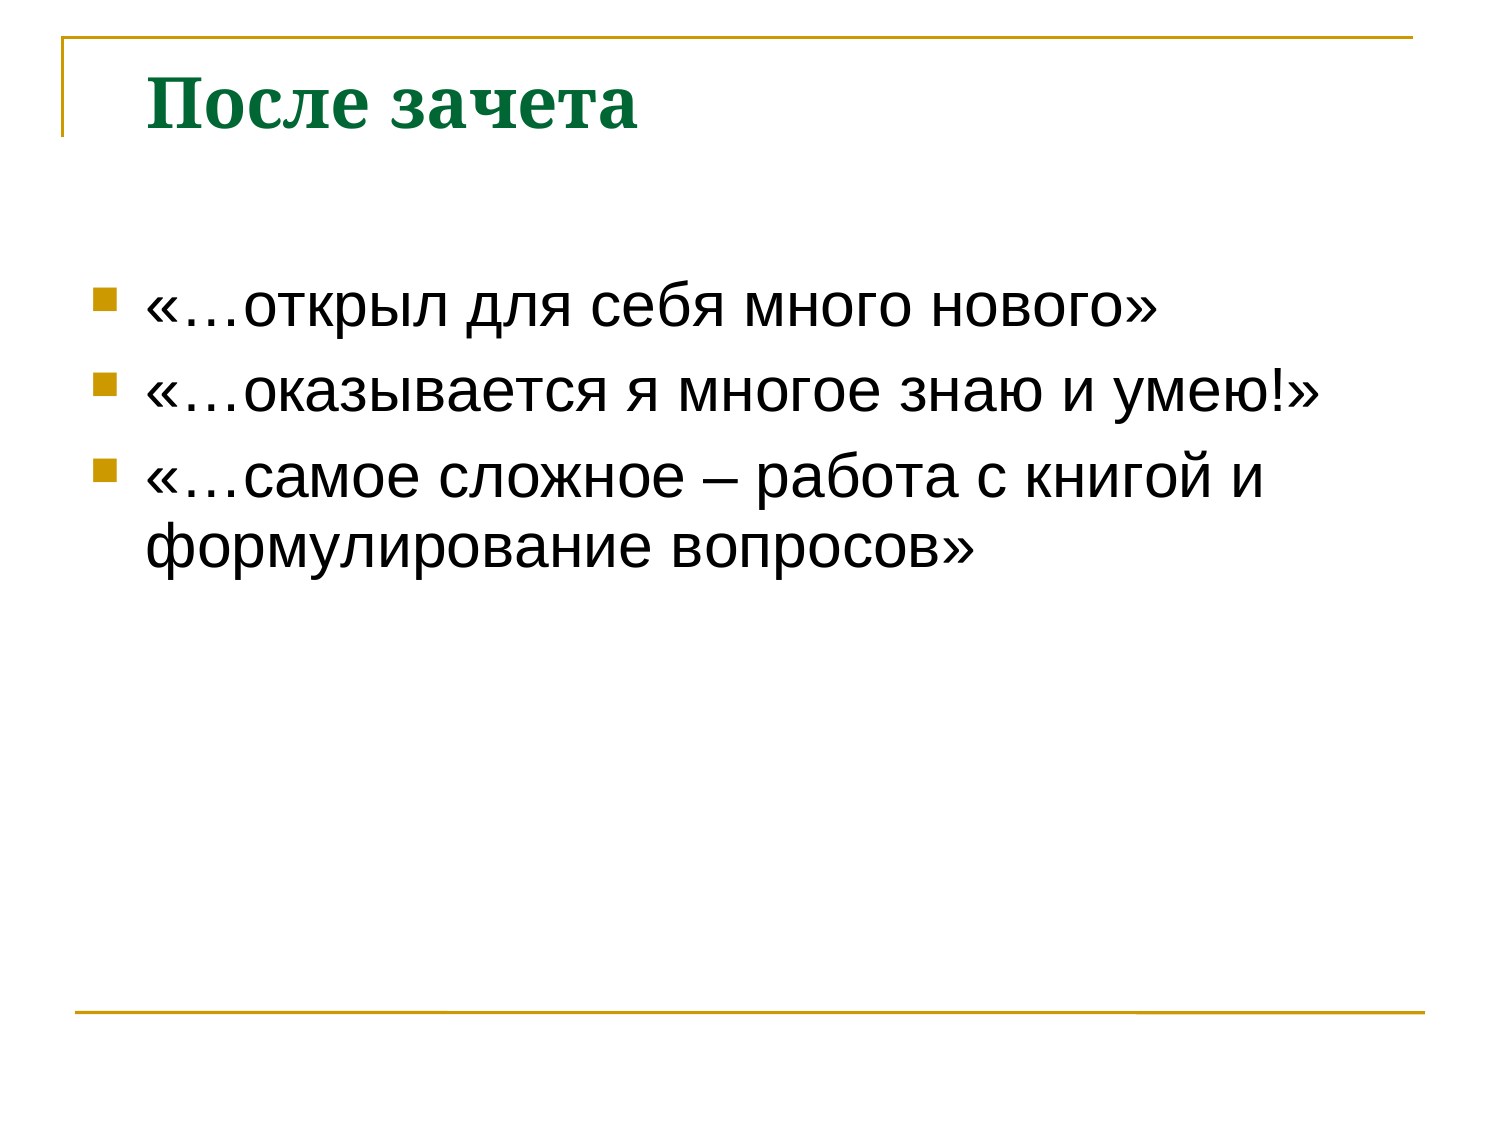

# После зачета
«…открыл для себя много нового»
«…оказывается я многое знаю и умею!»
«…самое сложное – работа с книгой и формулирование вопросов»